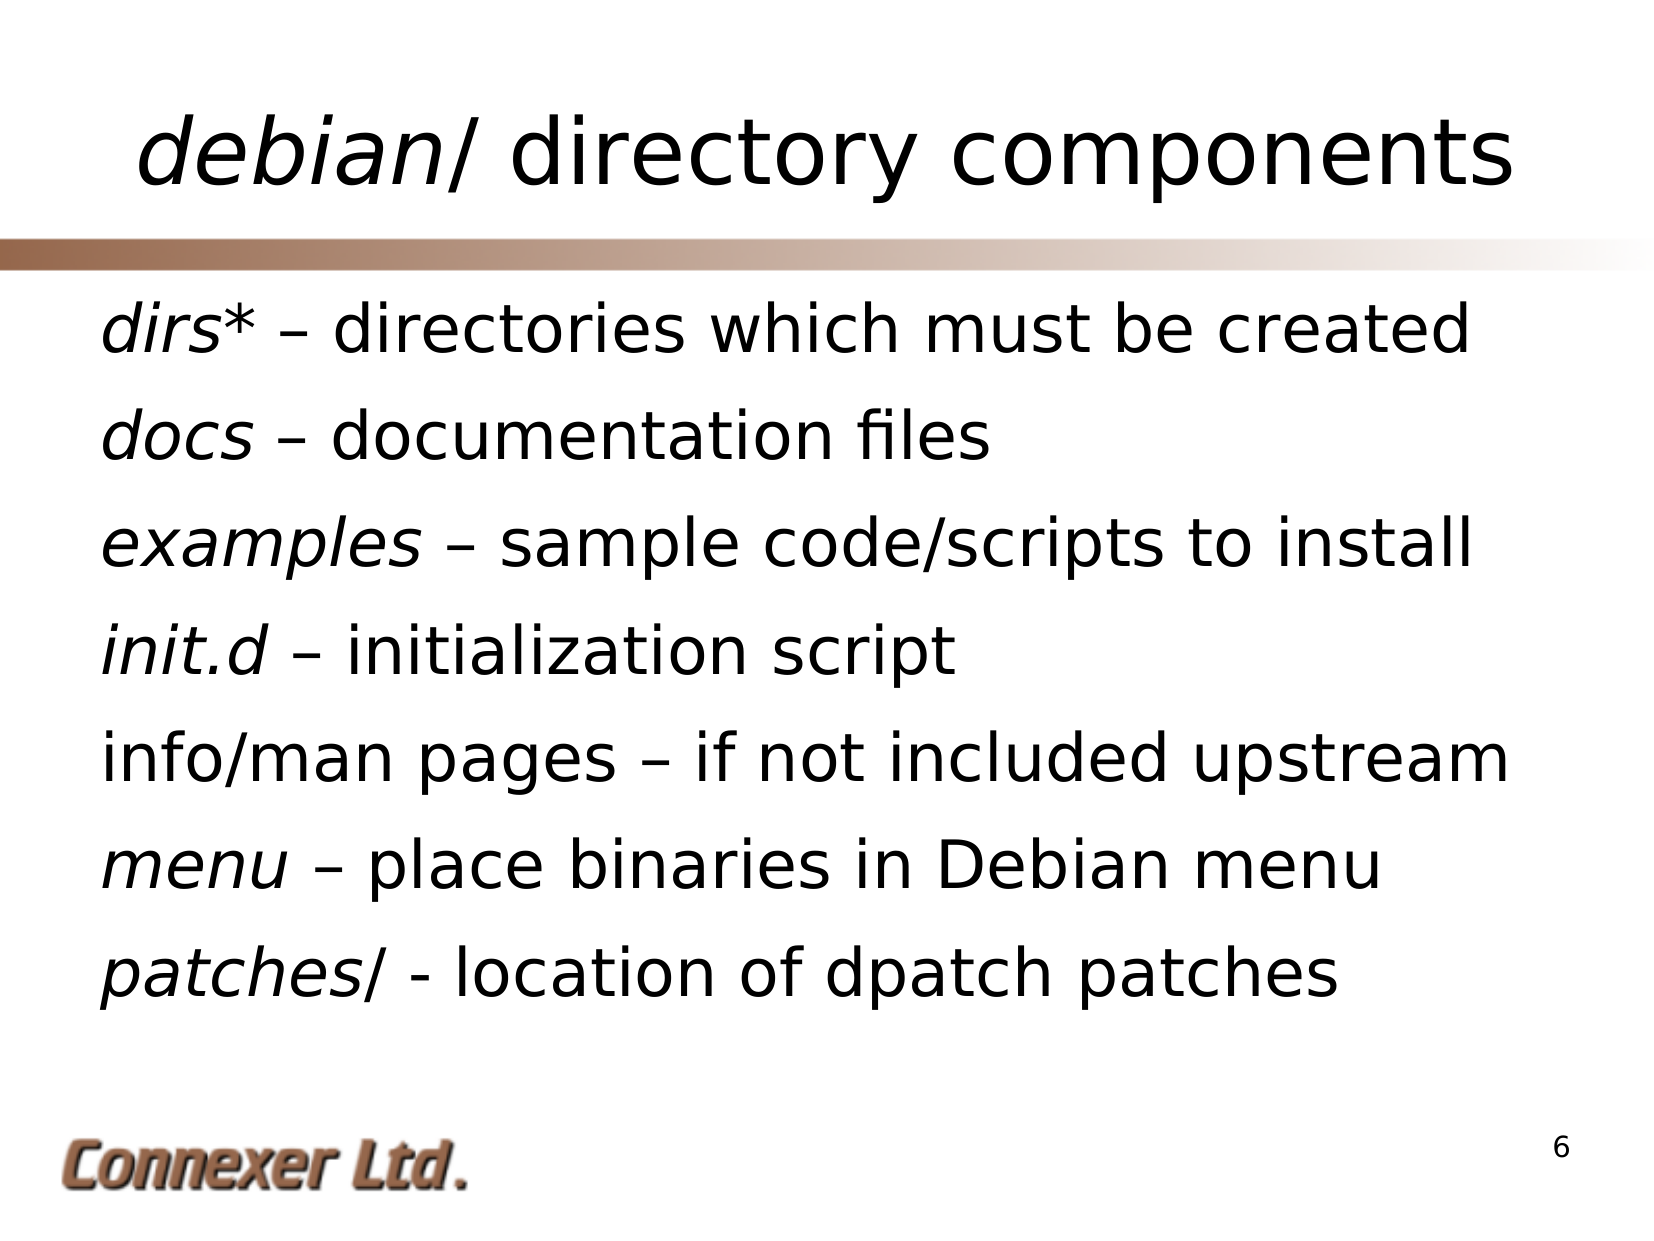

# debian/ directory components
dirs* – directories which must be created
docs – documentation files
examples – sample code/scripts to install
init.d – initialization script
info/man pages – if not included upstream
menu – place binaries in Debian menu
patches/ - location of dpatch patches
6